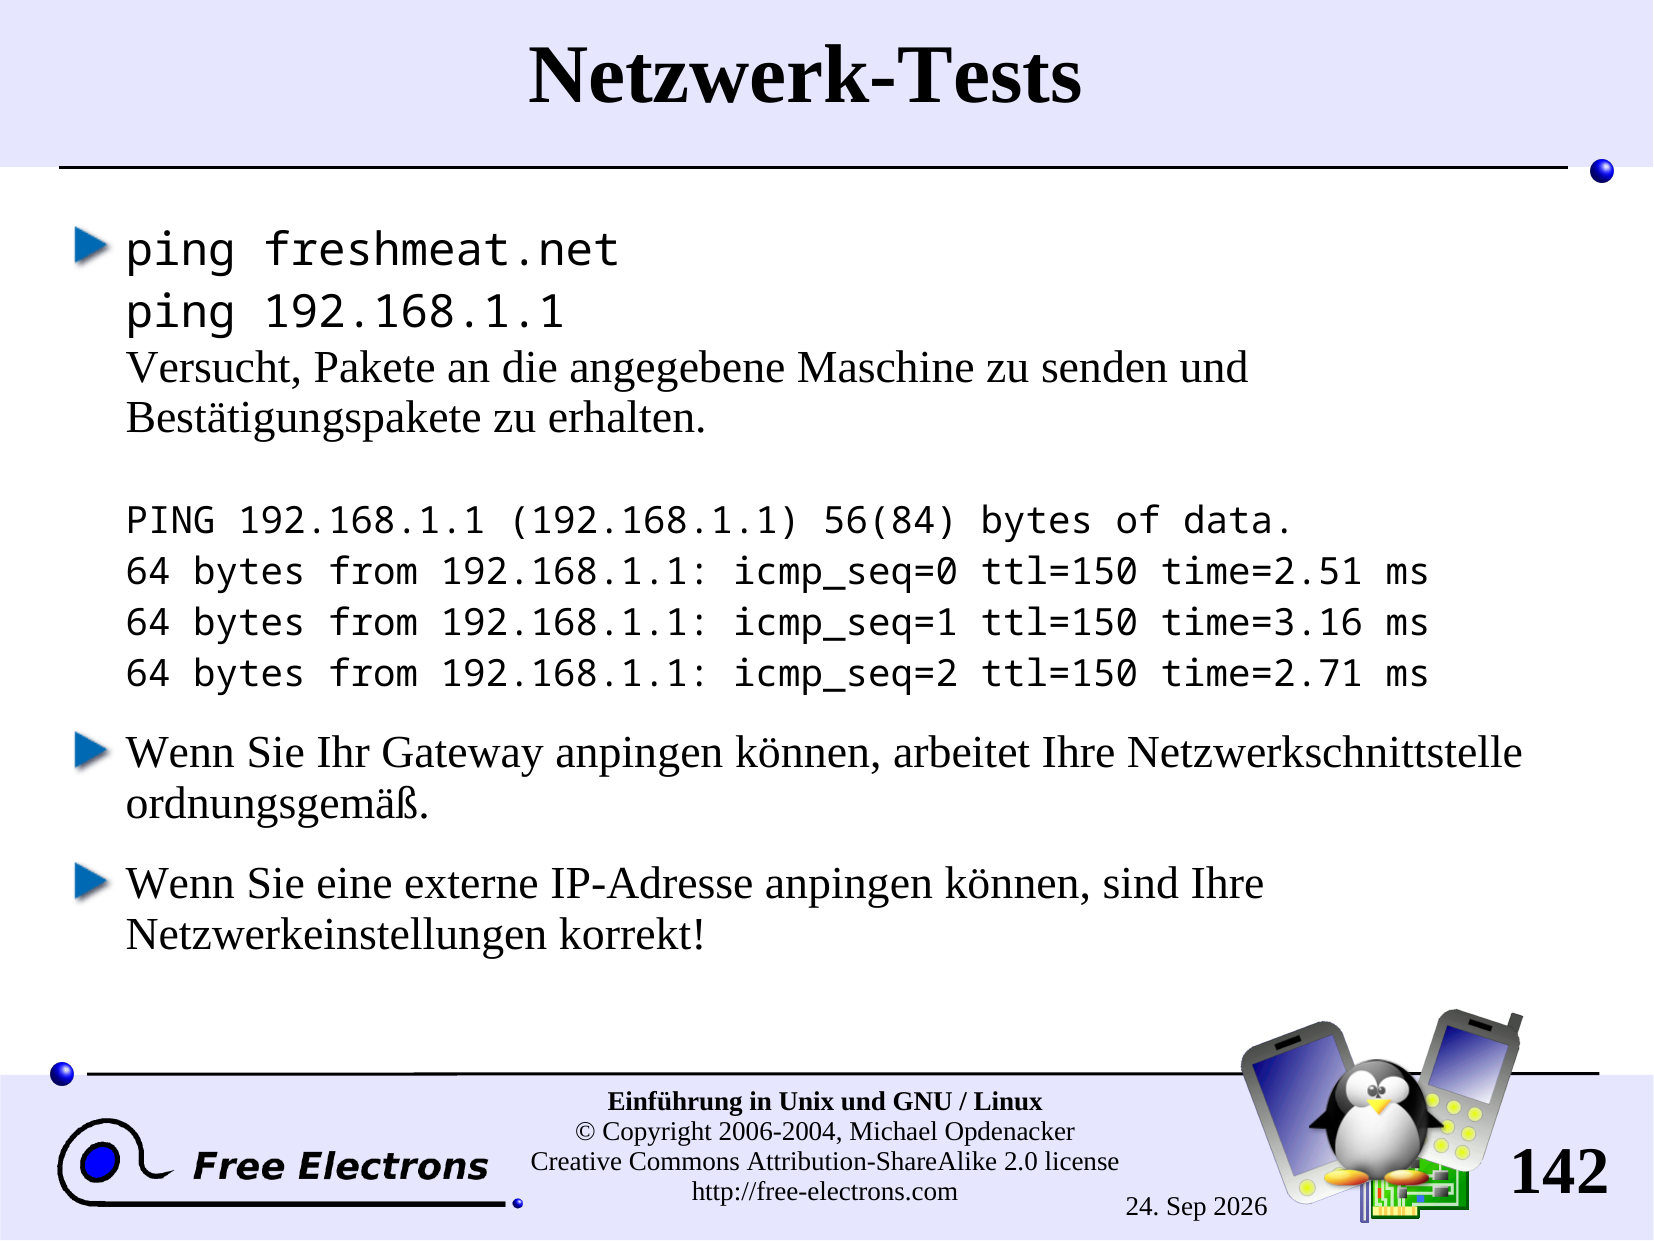

# Netzwerk-Tests
ping freshmeat.net
ping 192.168.1.1
Versucht, Pakete an die angegebene Maschine zu senden und Bestätigungspakete zu erhalten.
PING 192.168.1.1 (192.168.1.1) 56(84) bytes of data.
64 bytes from 192.168.1.1: icmp_seq=0 ttl=150 time=2.51 ms
64 bytes from 192.168.1.1: icmp_seq=1 ttl=150 time=3.16 ms
64 bytes from 192.168.1.1: icmp_seq=2 ttl=150 time=2.71 ms
Wenn Sie Ihr Gateway anpingen können, arbeitet Ihre Netzwerkschnittstelle ordnungsgemäß.
Wenn Sie eine externe IP-Adresse anpingen können, sind Ihre Netzwerkeinstellungen korrekt!